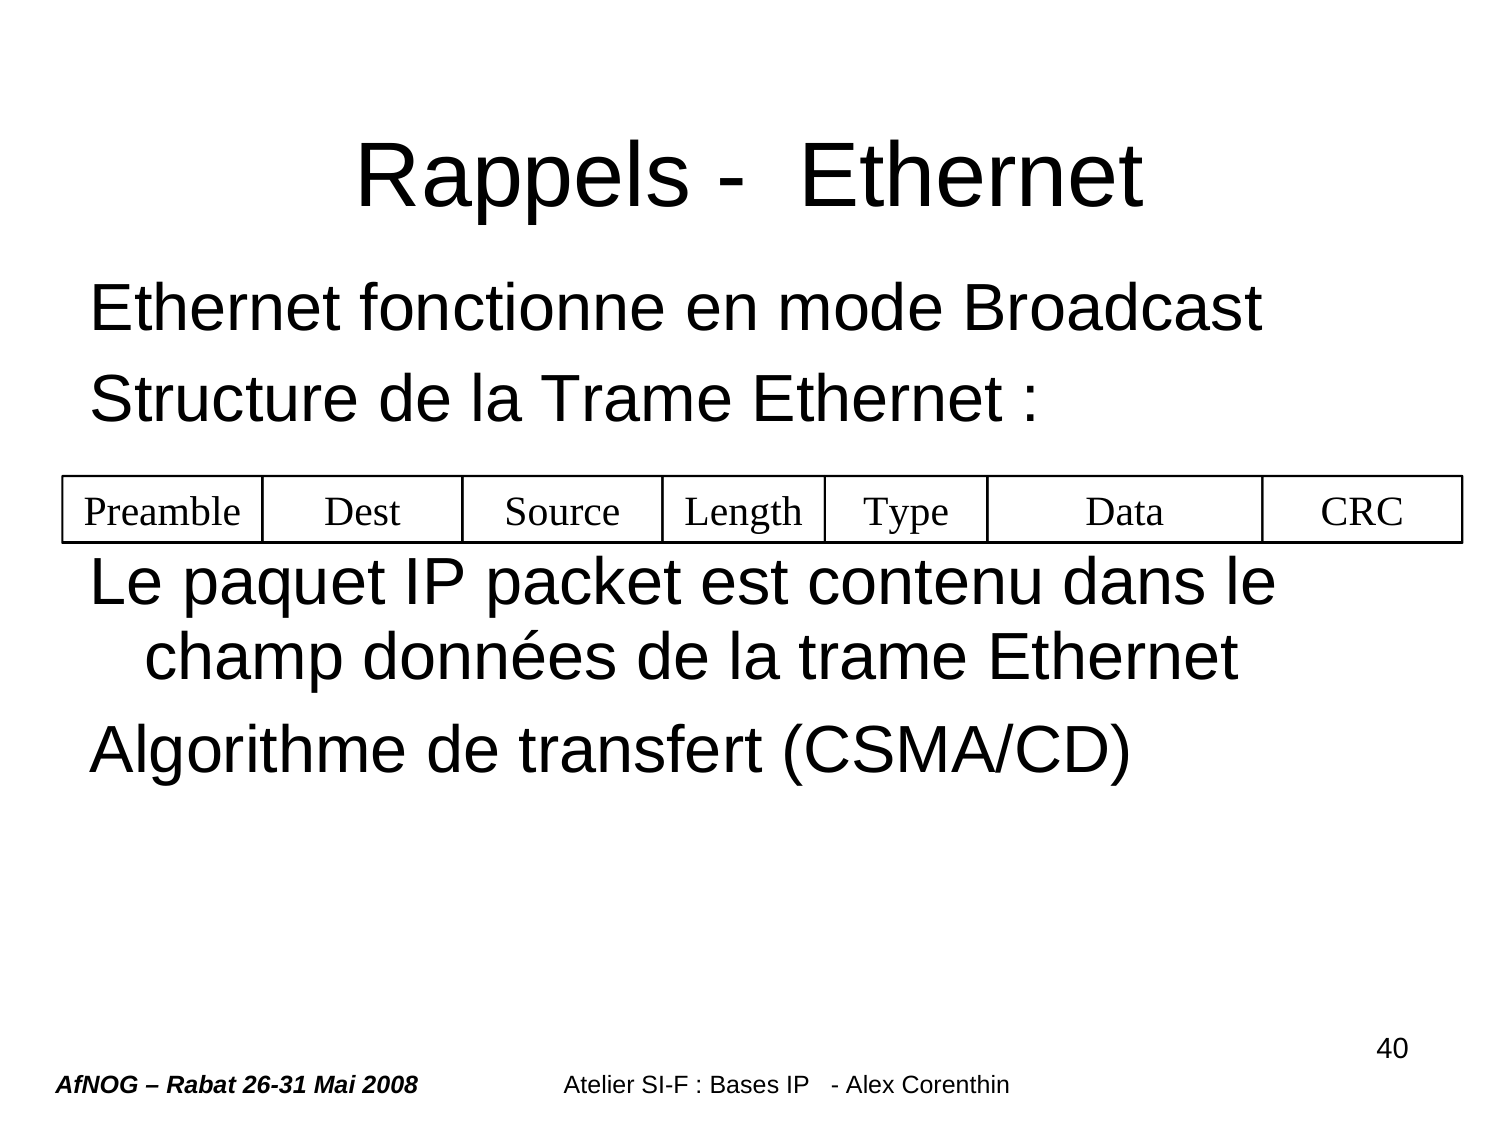

# Rappels - Ethernet
Ethernet fonctionne en mode Broadcast
Structure de la Trame Ethernet :
Le paquet IP packet est contenu dans le champ données de la trame Ethernet
Algorithme de transfert (CSMA/CD)‏
Preamble
Dest
Source
Length
Type
Data
CRC
40